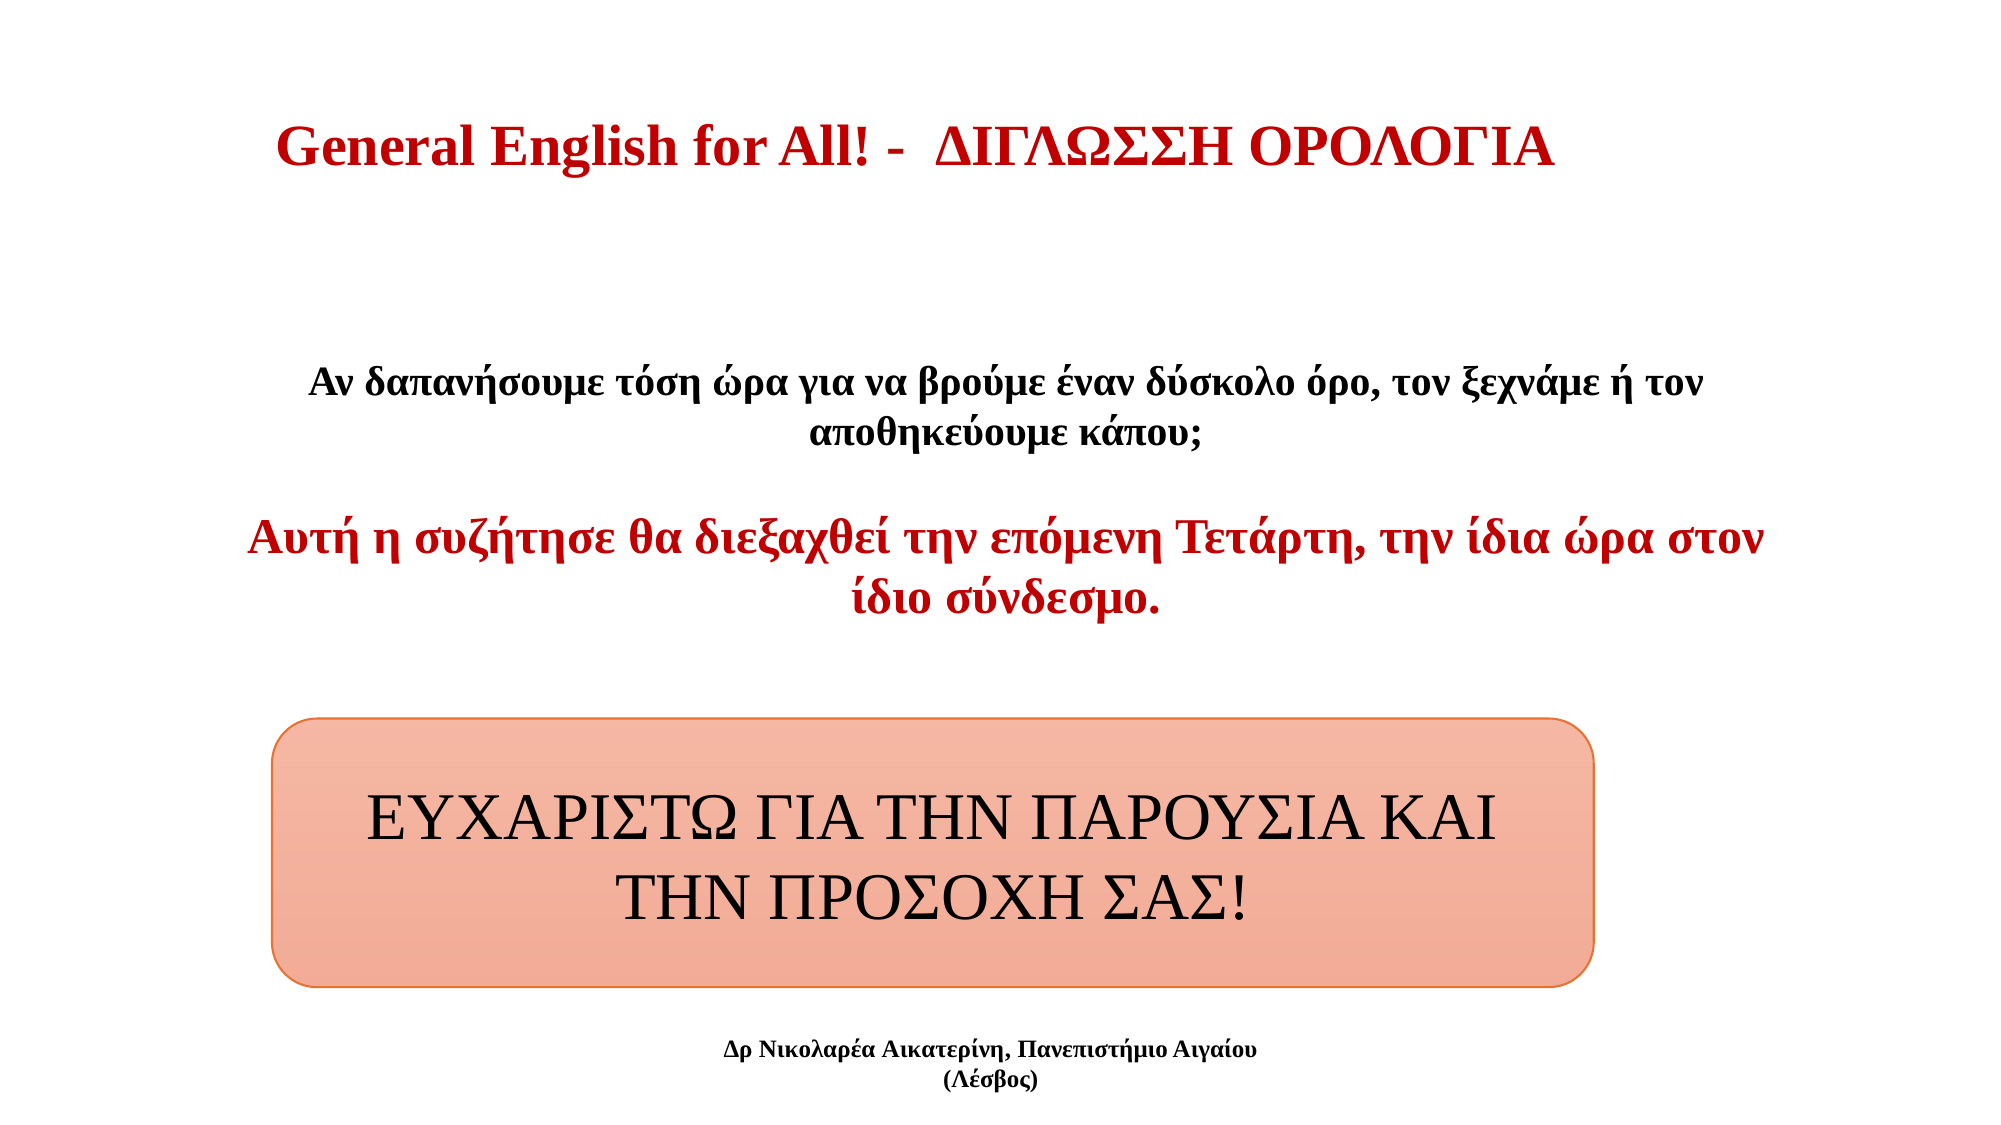

General English for All! - ΔΙΓΛΩΣΣΗ ΟΡΟΛΟΓΙΑ
Αν δαπανήσουμε τόση ώρα για να βρούμε έναν δύσκολο όρο, τον ξεχνάμε ή τον αποθηκεύουμε κάπου;
Αυτή η συζήτησε θα διεξαχθεί την επόμενη Τετάρτη, την ίδια ώρα στον ίδιο σύνδεσμο.
ΕΥΧΑΡΙΣΤΩ ΓΙΑ ΤΗΝ ΠΑΡΟΥΣΙΑ ΚΑΙ ΤΗΝ ΠΡΟΣΟΧΗ ΣΑΣ!
Δρ Νικολαρέα Αικατερίνη, Πανεπιστήμιο Αιγαίου
(Λέσβος)